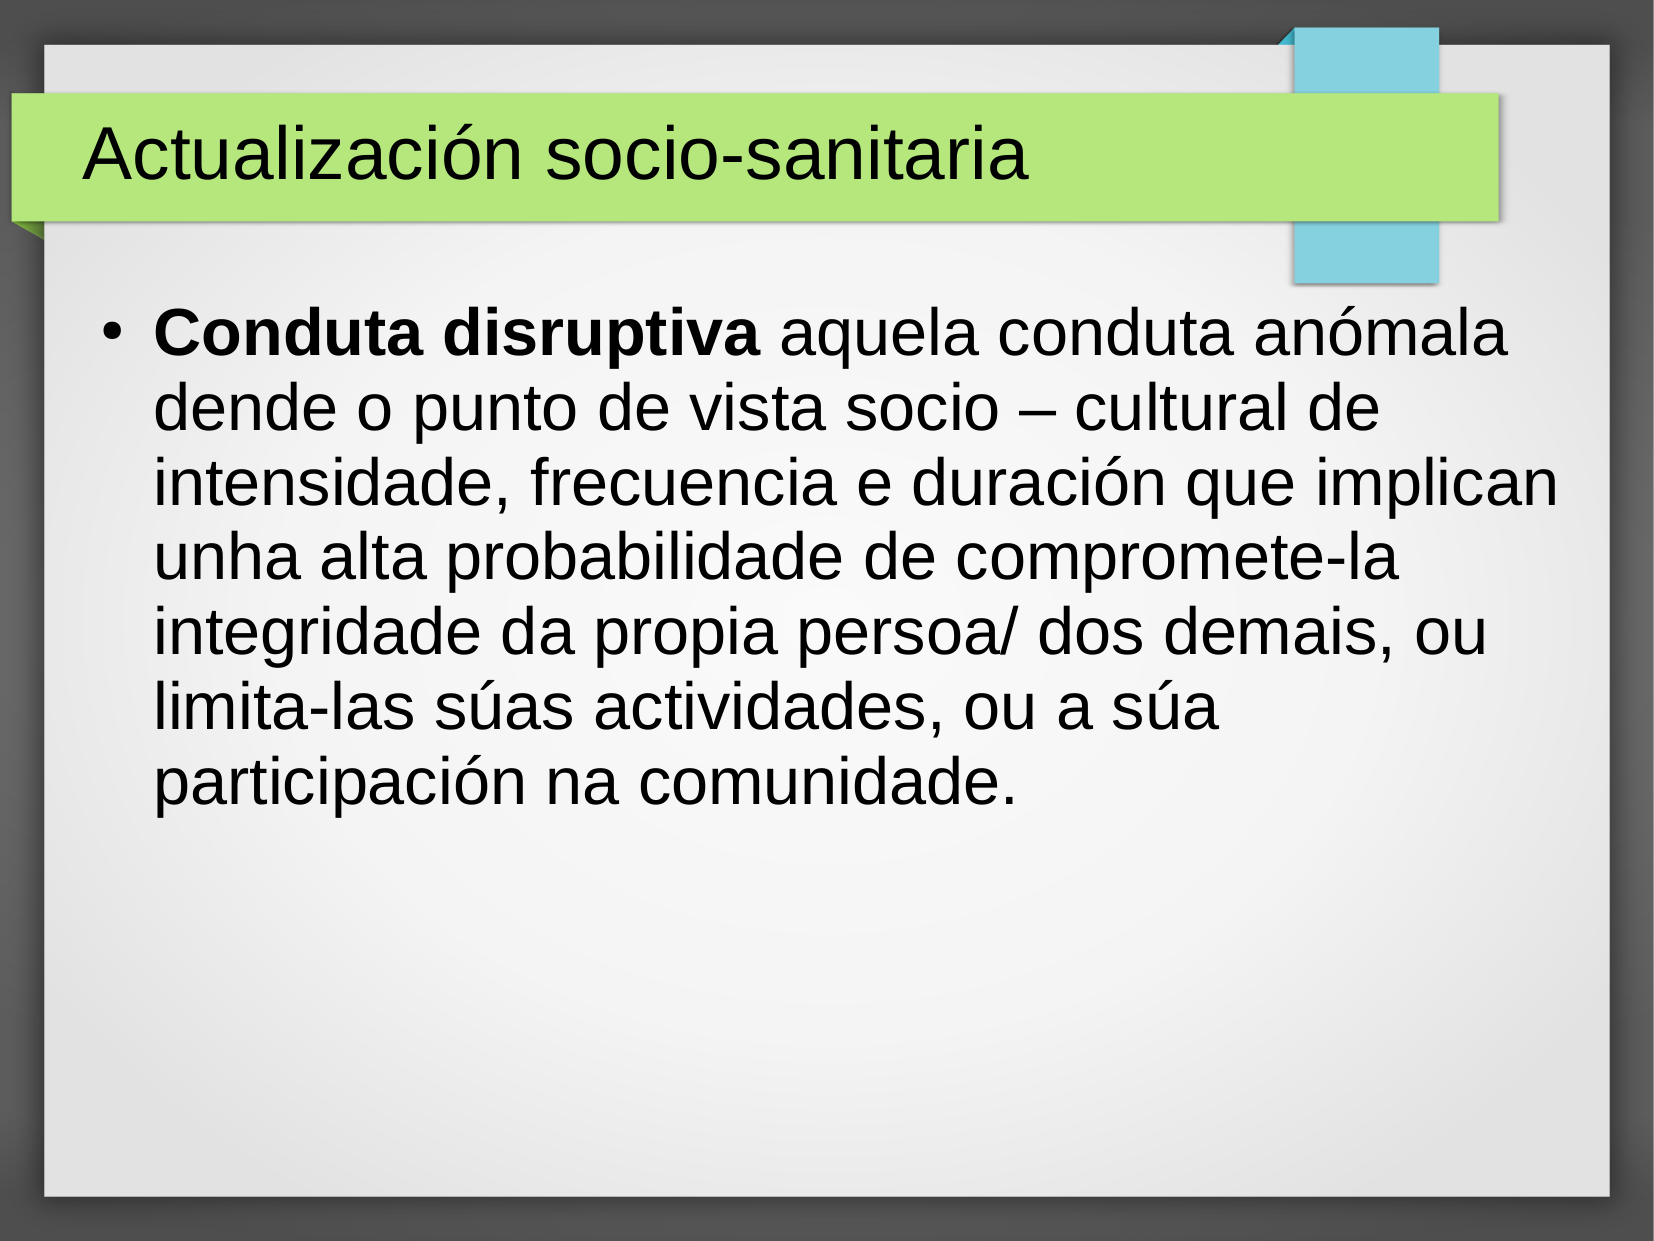

# Actualización socio-sanitaria
Conduta disruptiva aquela conduta anómala dende o punto de vista socio – cultural de intensidade, frecuencia e duración que implican unha alta probabilidade de compromete-la integridade da propia persoa/ dos demais, ou limita-las súas actividades, ou a súa participación na comunidade.